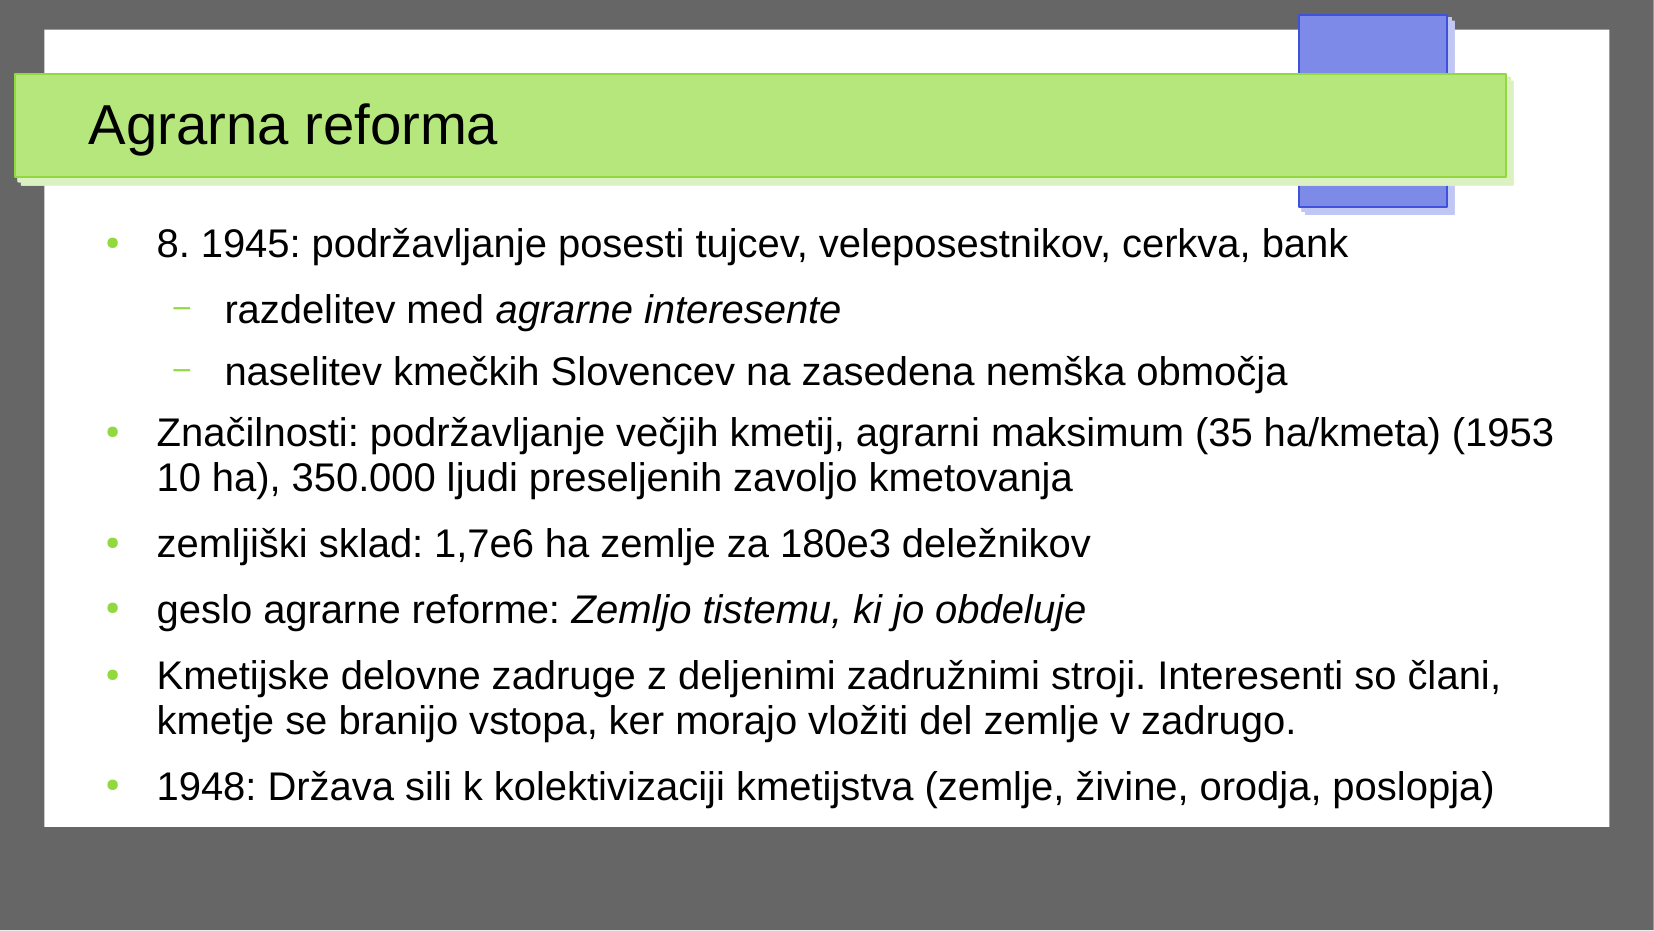

# Agrarna reforma
8. 1945: podržavljanje posesti tujcev, veleposestnikov, cerkva, bank
razdelitev med agrarne interesente
naselitev kmečkih Slovencev na zasedena nemška območja
Značilnosti: podržavljanje večjih kmetij, agrarni maksimum (35 ha/kmeta) (1953 10 ha), 350.000 ljudi preseljenih zavoljo kmetovanja
zemljiški sklad: 1,7e6 ha zemlje za 180e3 deležnikov
geslo agrarne reforme: Zemljo tistemu, ki jo obdeluje
Kmetijske delovne zadruge z deljenimi zadružnimi stroji. Interesenti so člani, kmetje se branijo vstopa, ker morajo vložiti del zemlje v zadrugo.
1948: Država sili k kolektivizaciji kmetijstva (zemlje, živine, orodja, poslopja)